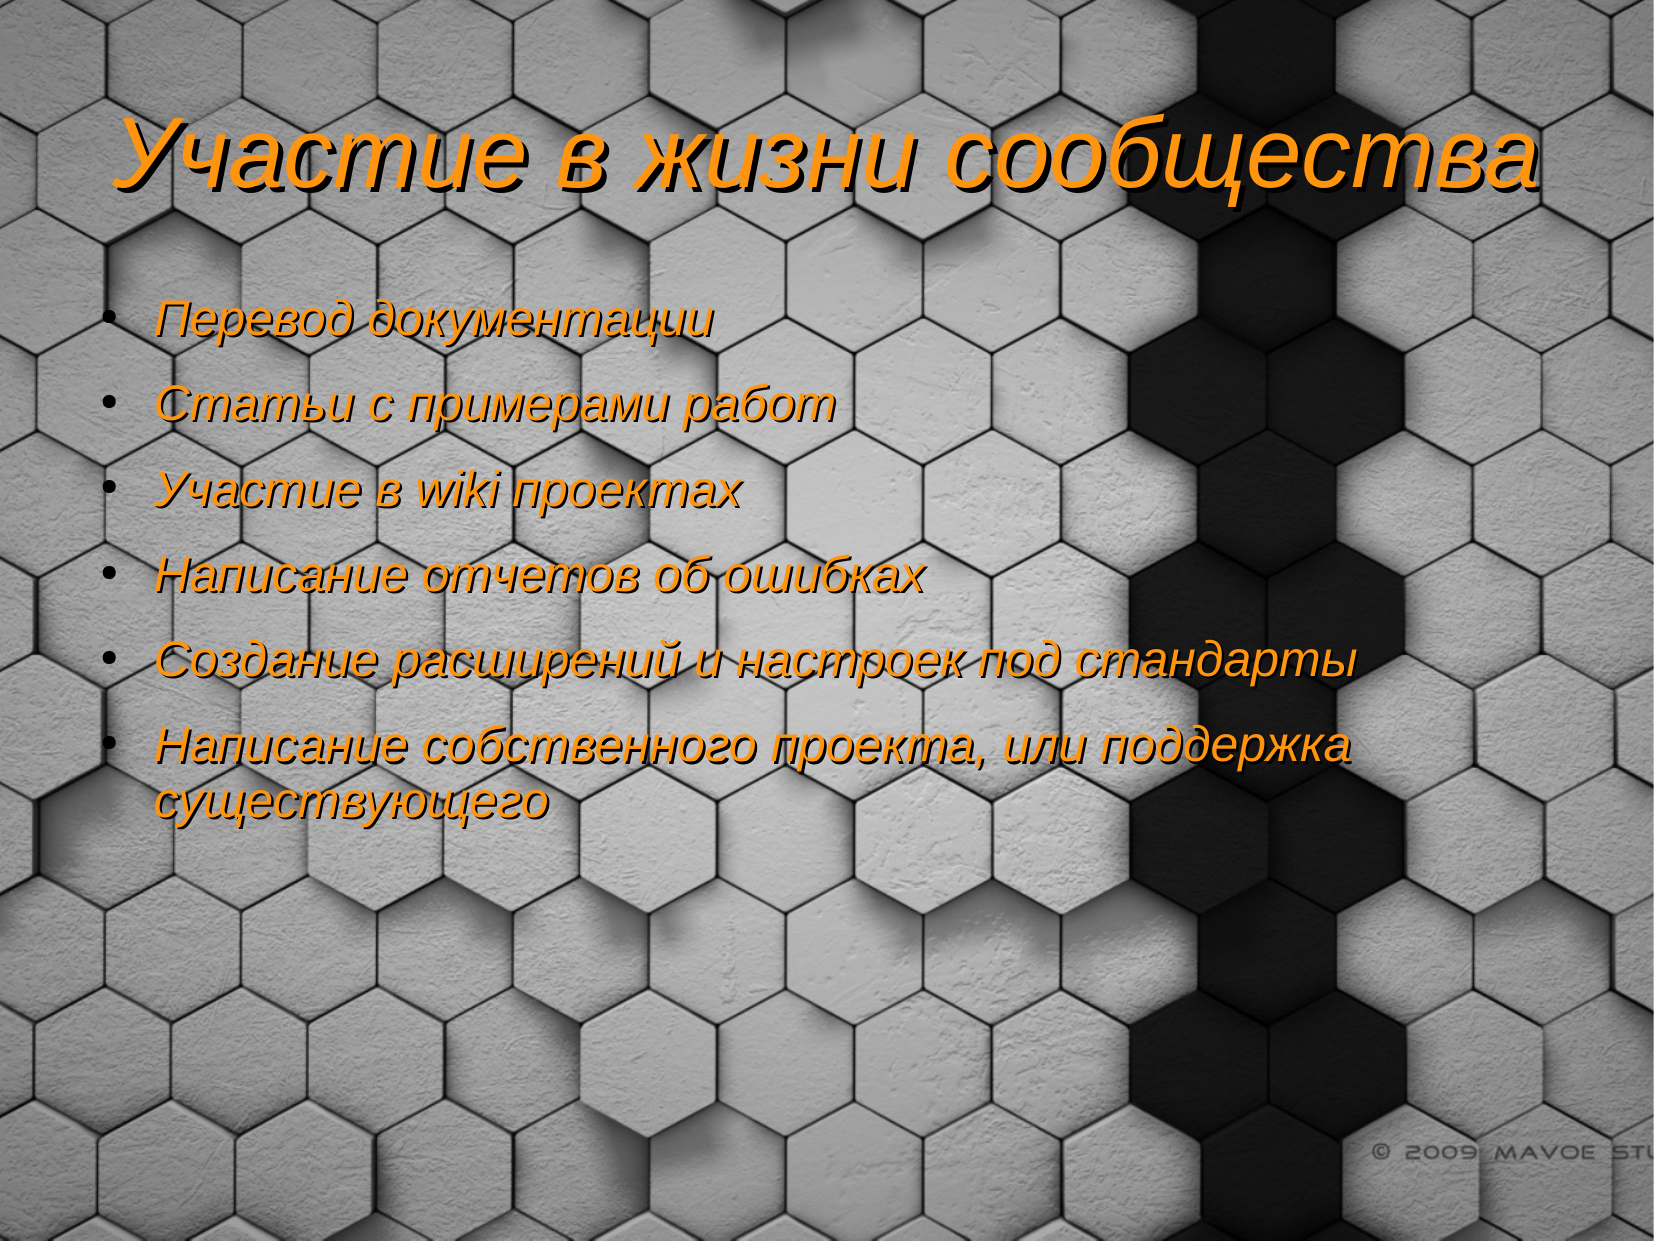

# Участие в жизни сообщества
Перевод документации
Статьи с примерами работ
Участие в wiki проектах
Написание отчетов об ошибках
Создание расширений и настроек под стандарты
Написание собственного проекта, или поддержка существующего